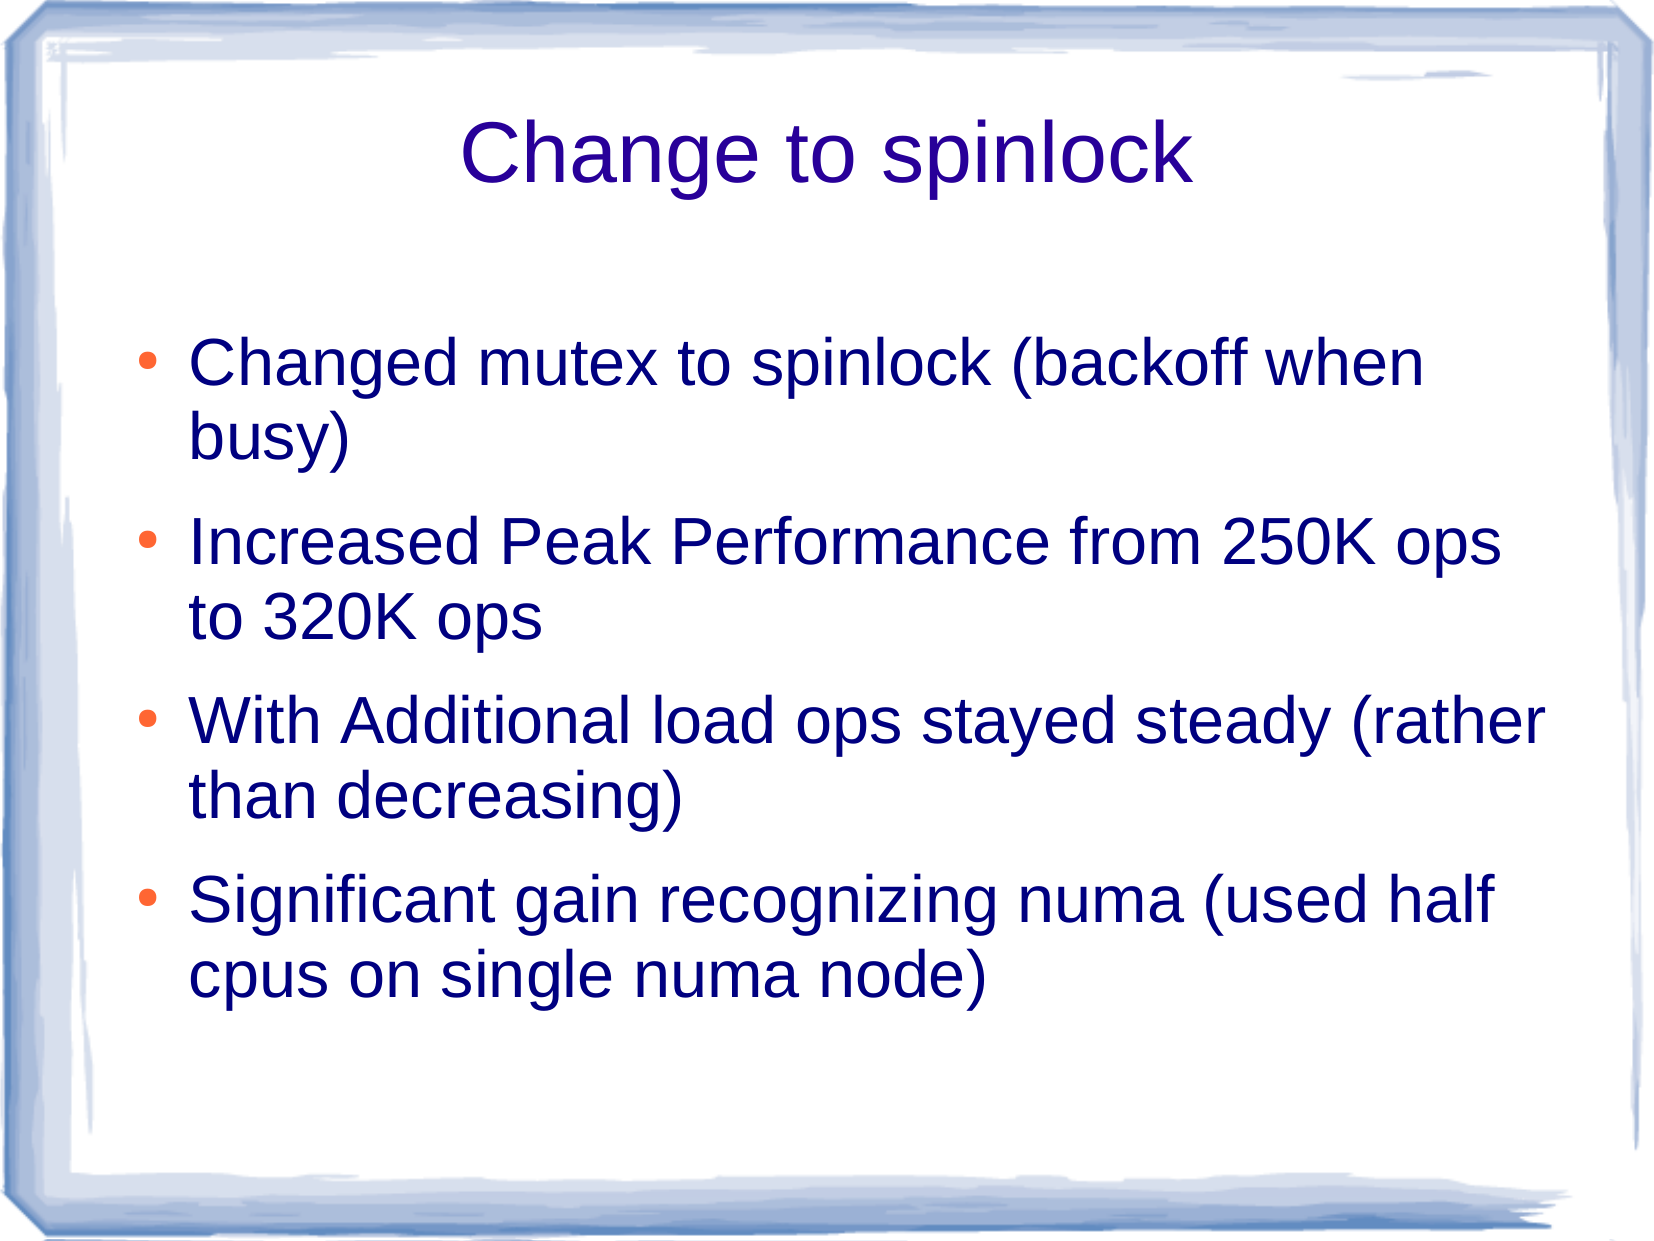

# Change to spinlock
Changed mutex to spinlock (backoff when busy)
Increased Peak Performance from 250K ops to 320K ops
With Additional load ops stayed steady (rather than decreasing)
Significant gain recognizing numa (used half cpus on single numa node)